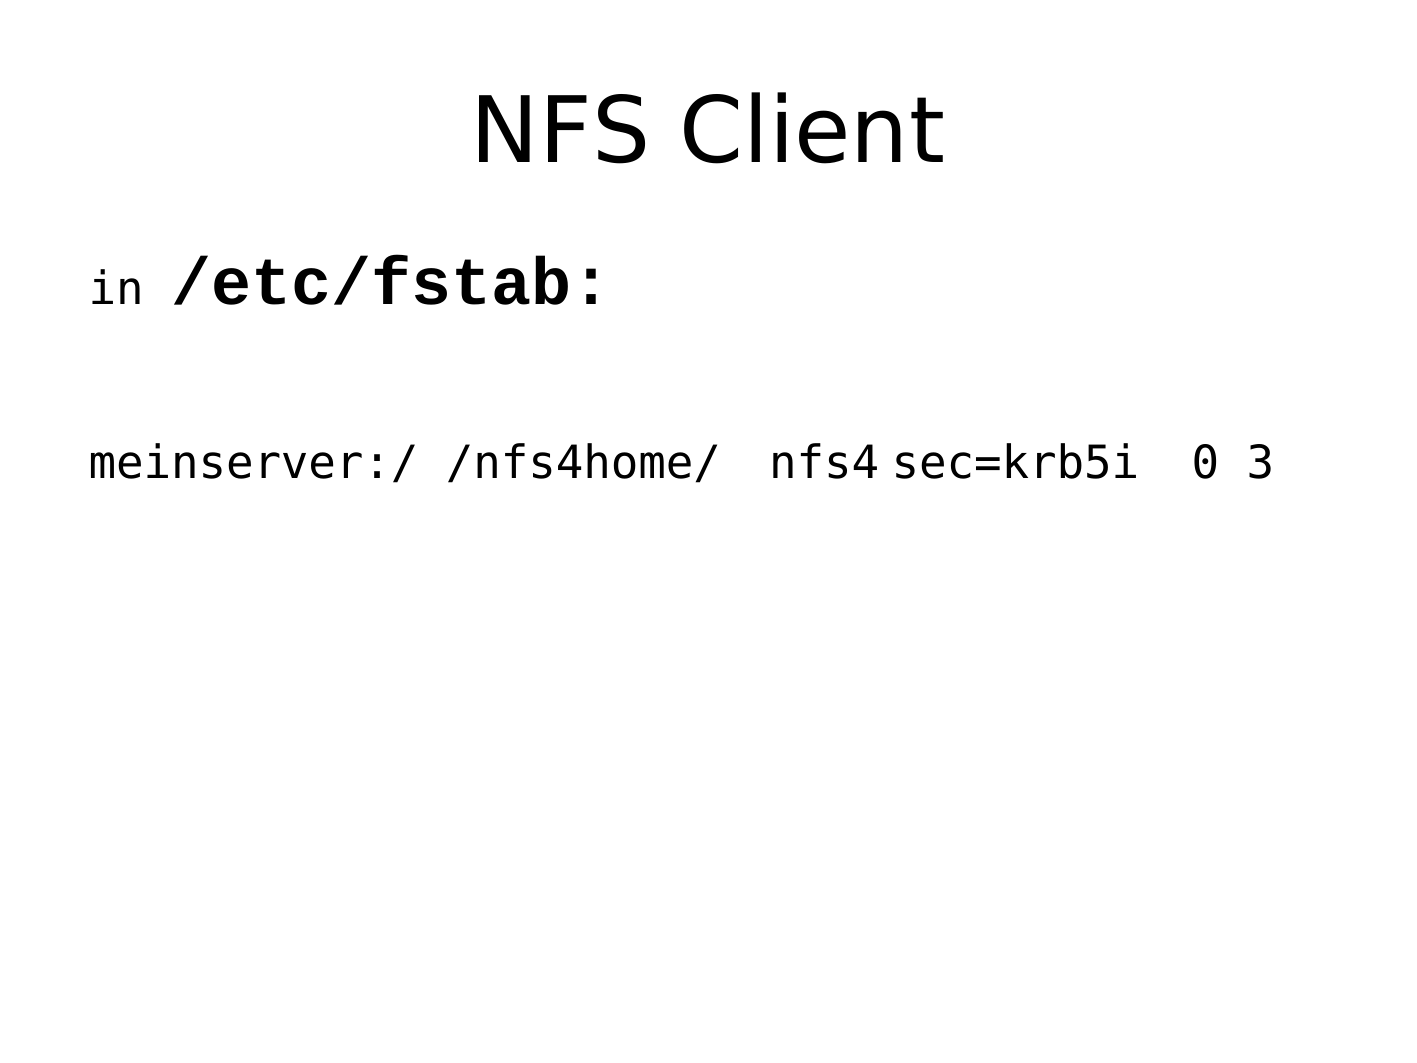

# NFS Client
in /etc/fstab:
meinserver:/ /nfs4home/	 nfs4	sec=krb5i	0 3